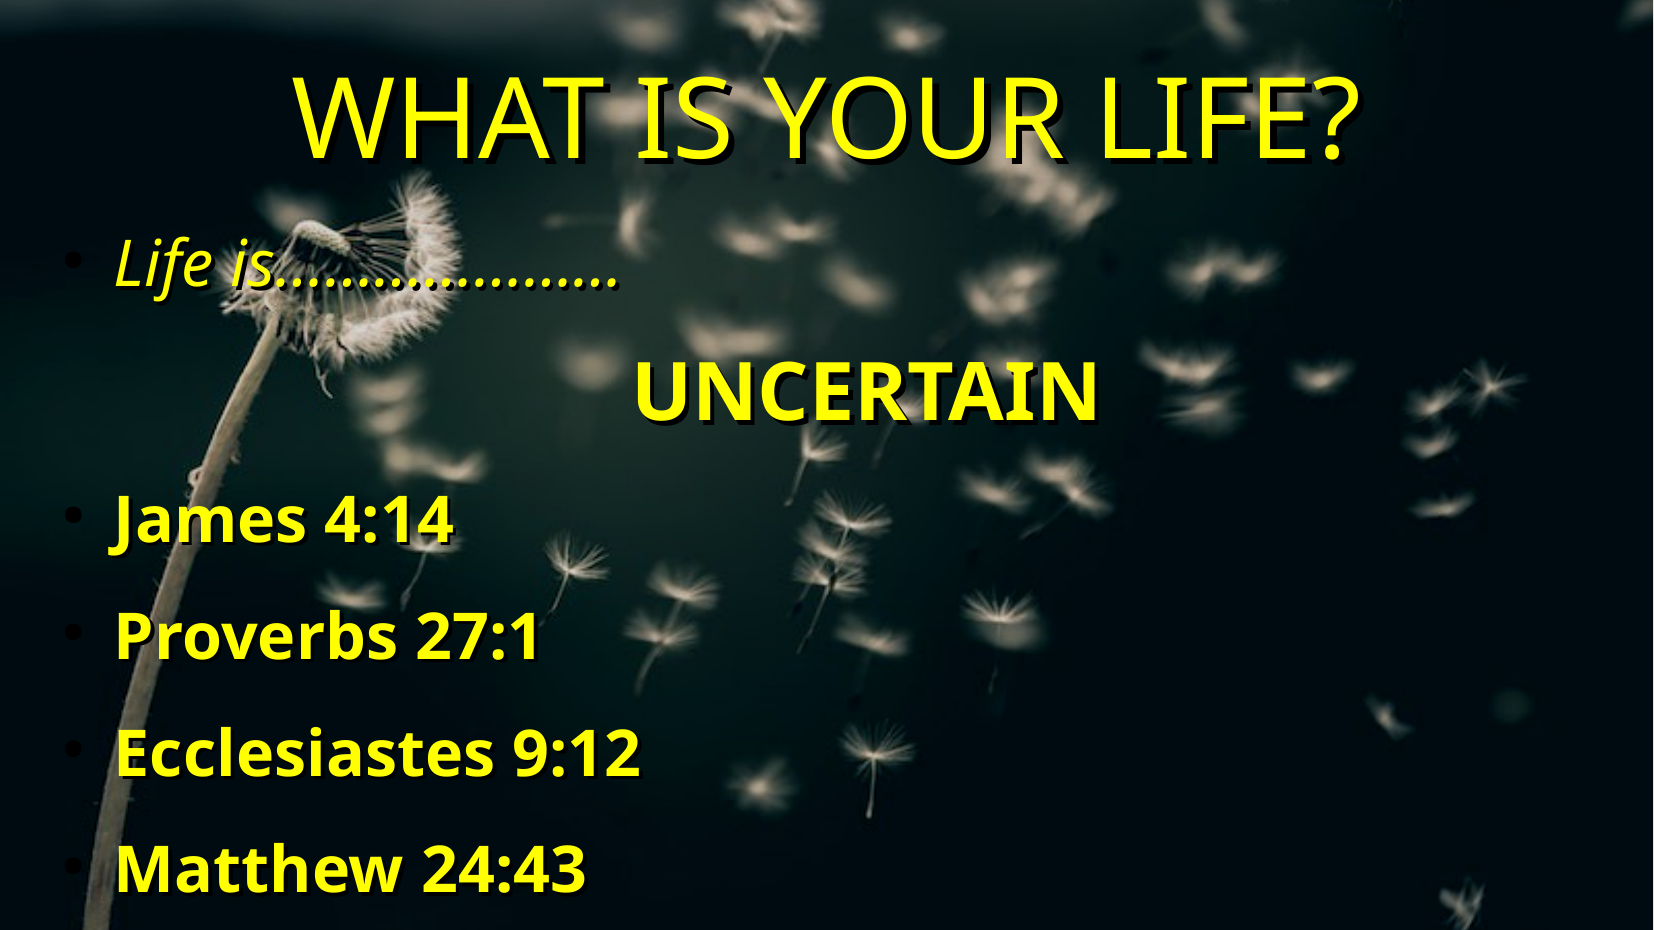

# WHAT IS YOUR LIFE?
Life is…………………
UNCERTAIN
James 4:14
Proverbs 27:1
Ecclesiastes 9:12
Matthew 24:43